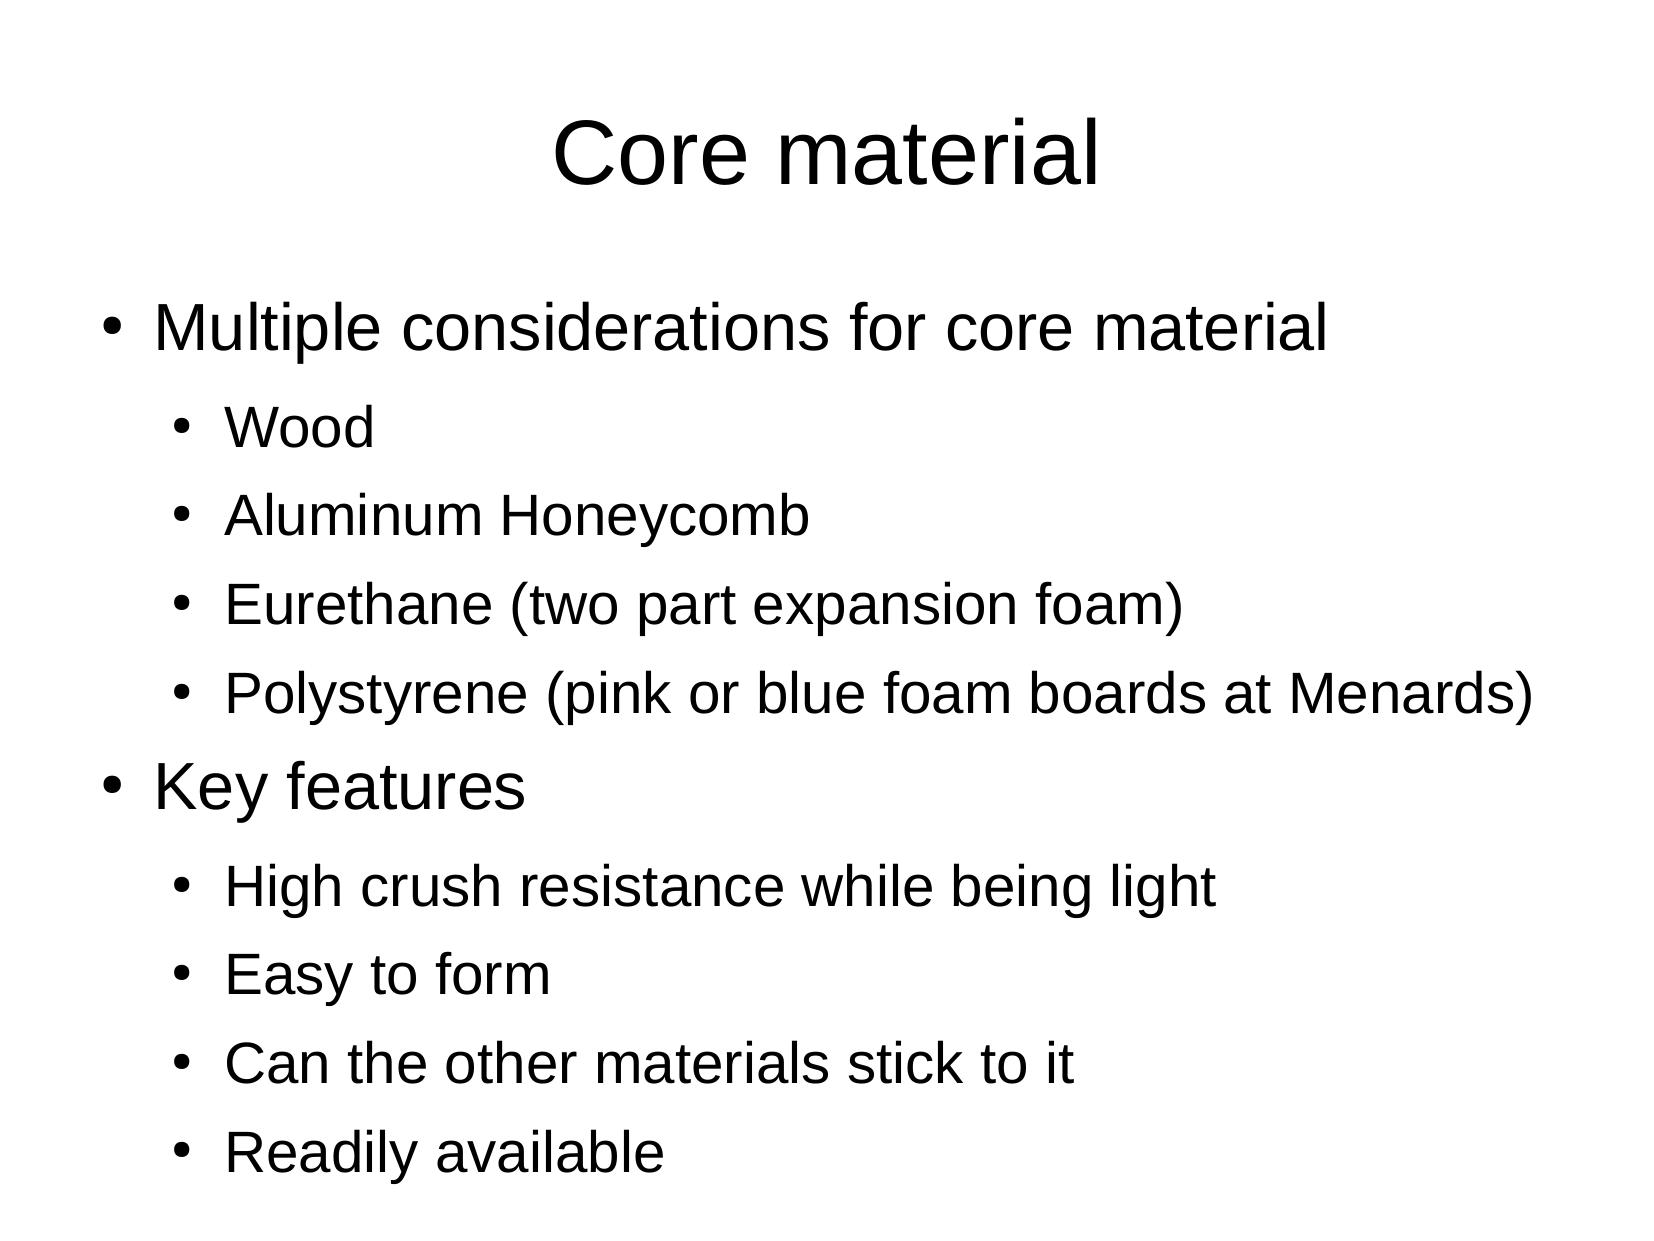

# Core material
Multiple considerations for core material
Wood
Aluminum Honeycomb
Eurethane (two part expansion foam)
Polystyrene (pink or blue foam boards at Menards)
Key features
High crush resistance while being light
Easy to form
Can the other materials stick to it
Readily available